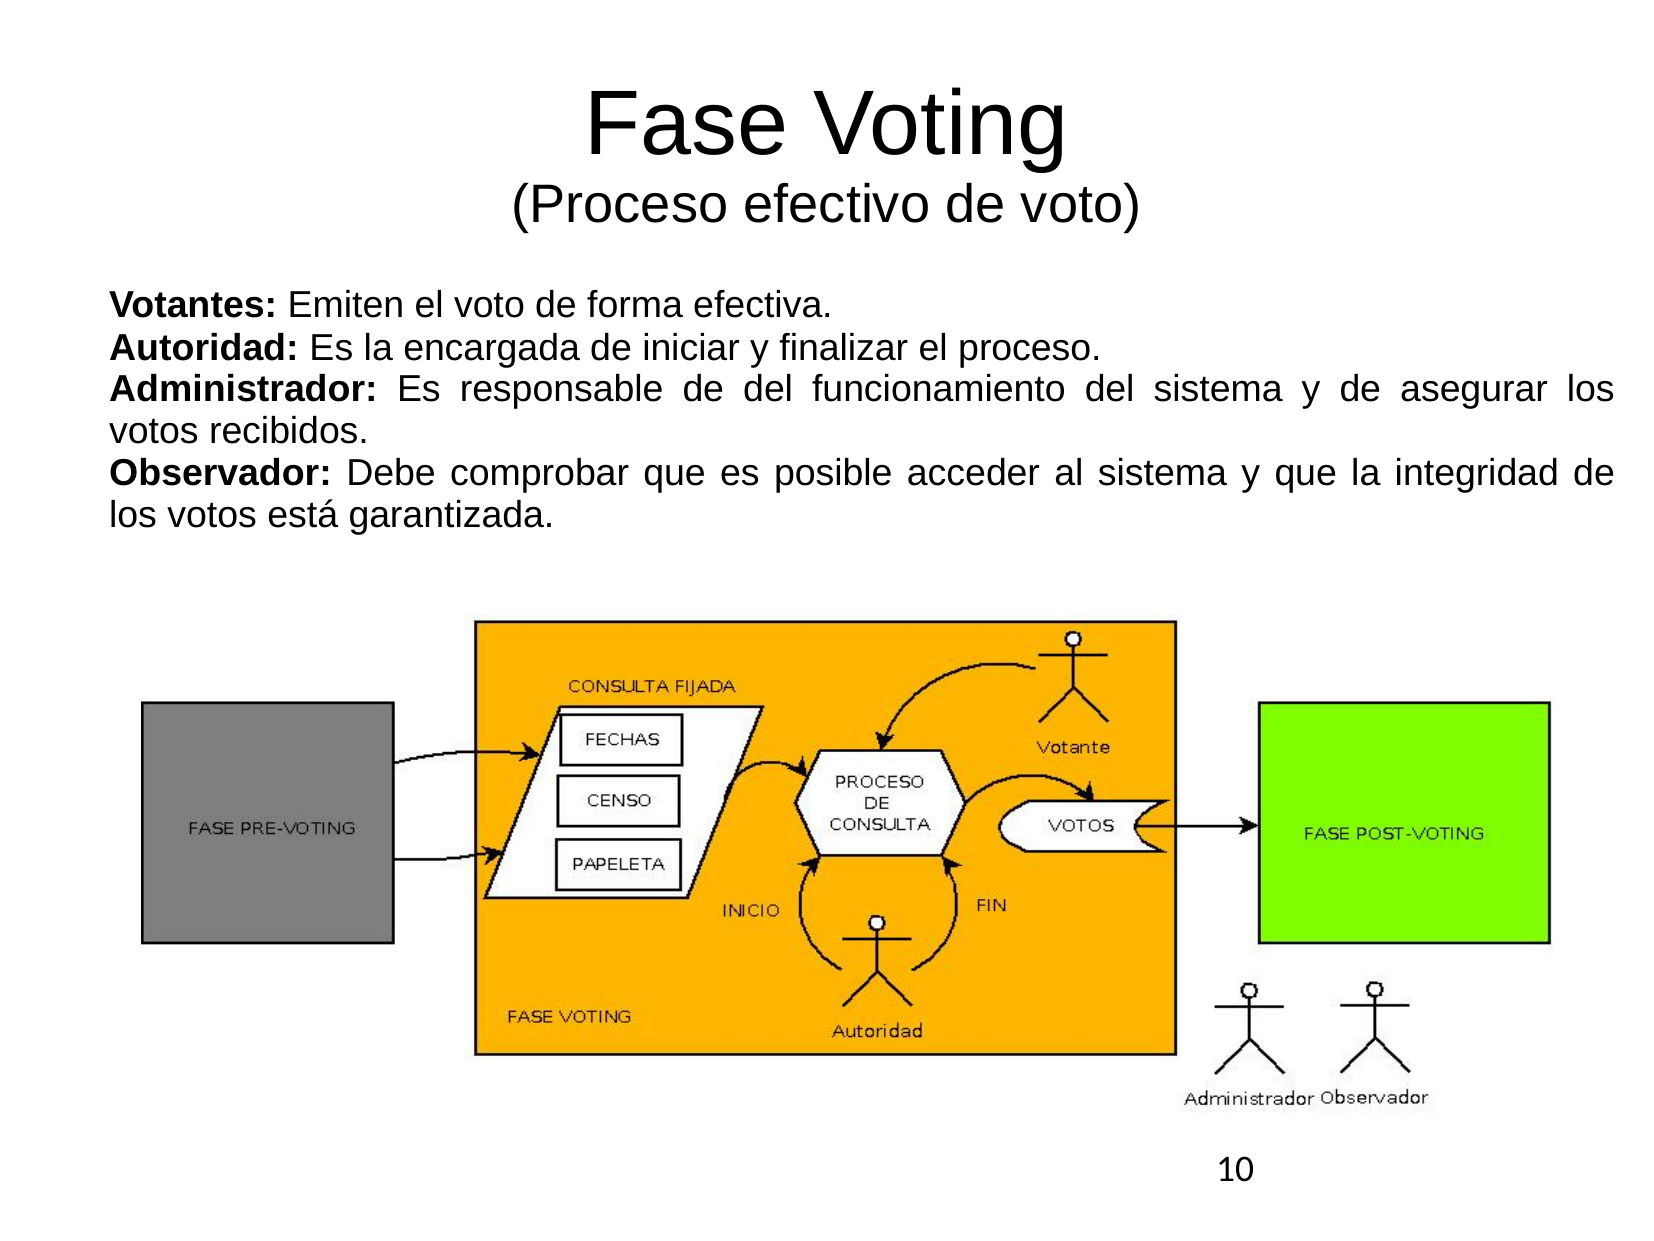

# Fase Voting (Proceso efectivo de voto)
Votantes: Emiten el voto de forma efectiva.
Autoridad: Es la encargada de iniciar y finalizar el proceso.
Administrador: Es responsable de del funcionamiento del sistema y de asegurar los votos recibidos.
Observador: Debe comprobar que es posible acceder al sistema y que la integridad de los votos está garantizada.